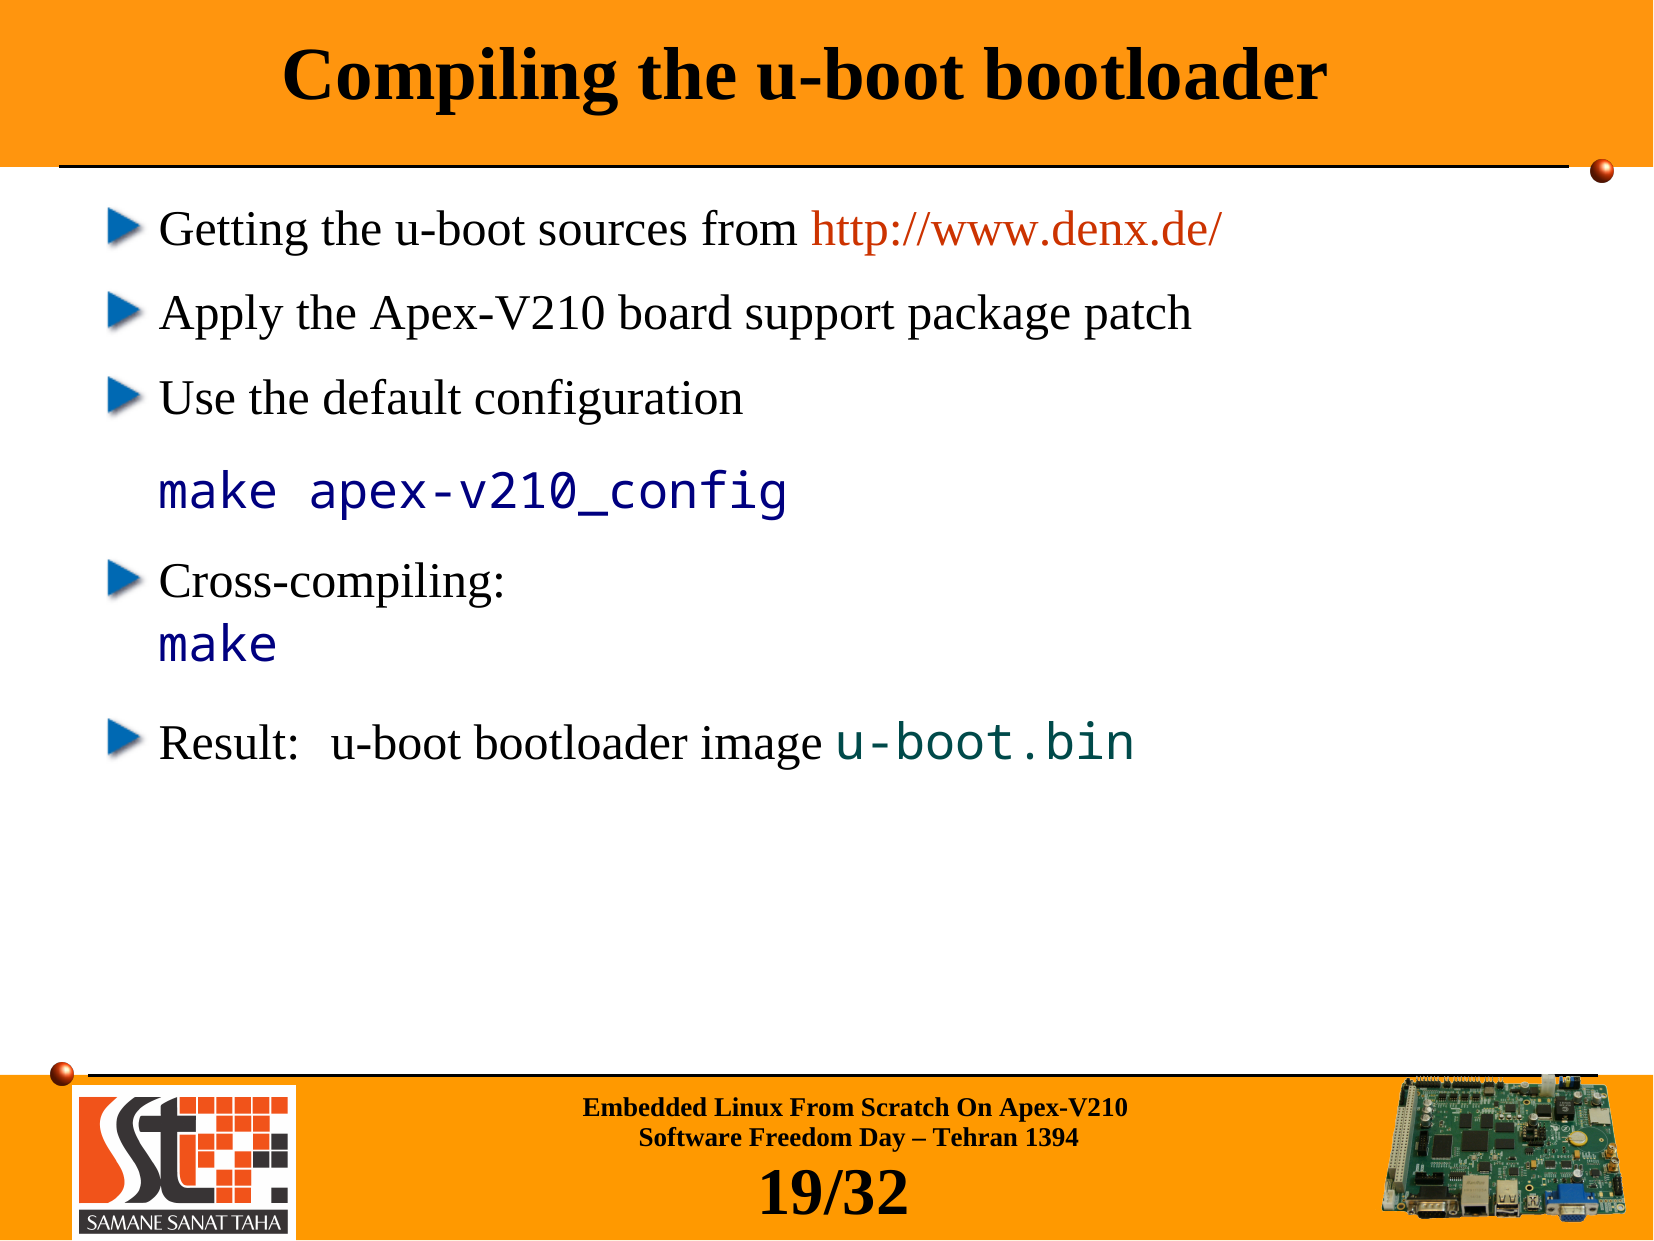

# Compiling the u-boot bootloader
Getting the u-boot sources from http://www.denx.de/
Apply the Apex-V210 board support package patch
Use the default configuration
make apex-v210_config
Cross-compiling:
make
Result: u-boot bootloader image u-boot.bin